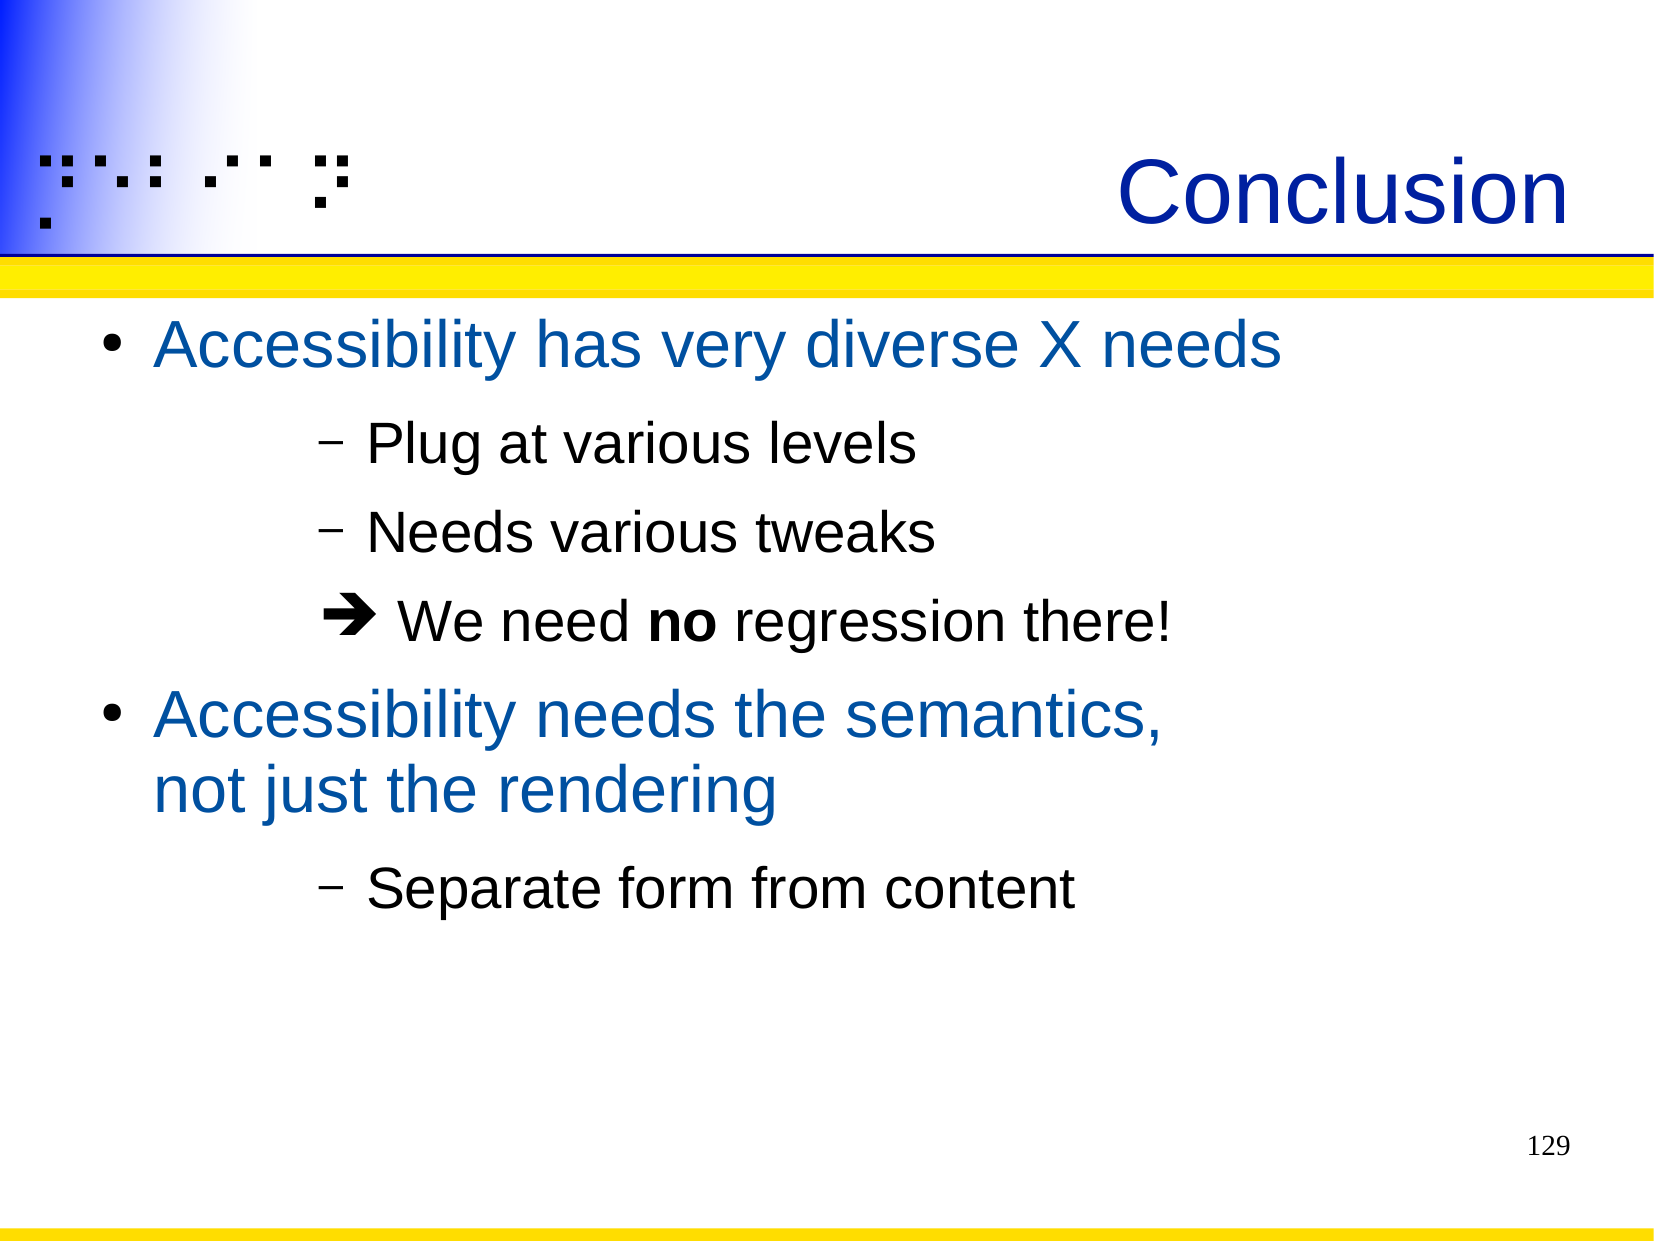

# Conclusion
Accessibility has very diverse X needs
Plug at various levels
Needs various tweaks
 We need no regression there!
Accessibility needs the semantics,
not just the rendering
Separate form from content
129